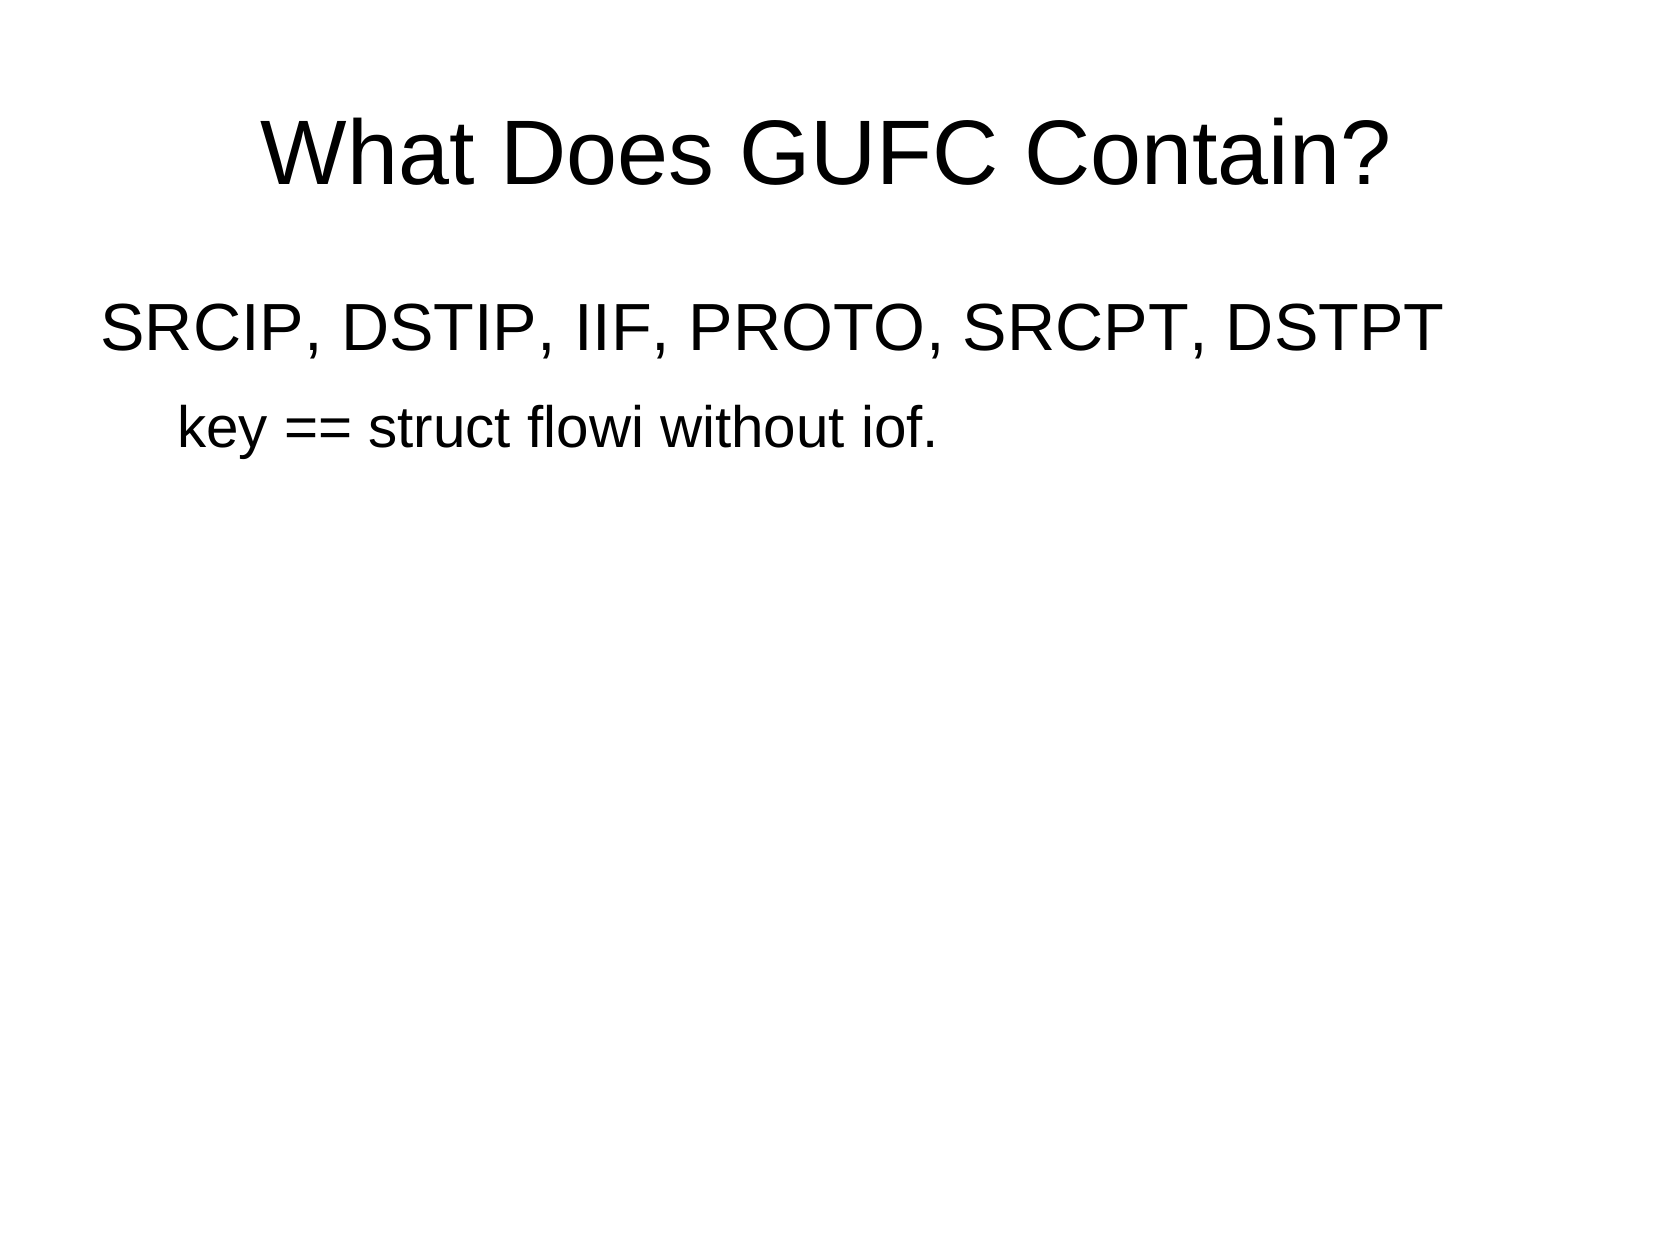

# What Does GUFC Contain?
SRCIP, DSTIP, IIF, PROTO, SRCPT, DSTPT
key == struct flowi without iof.